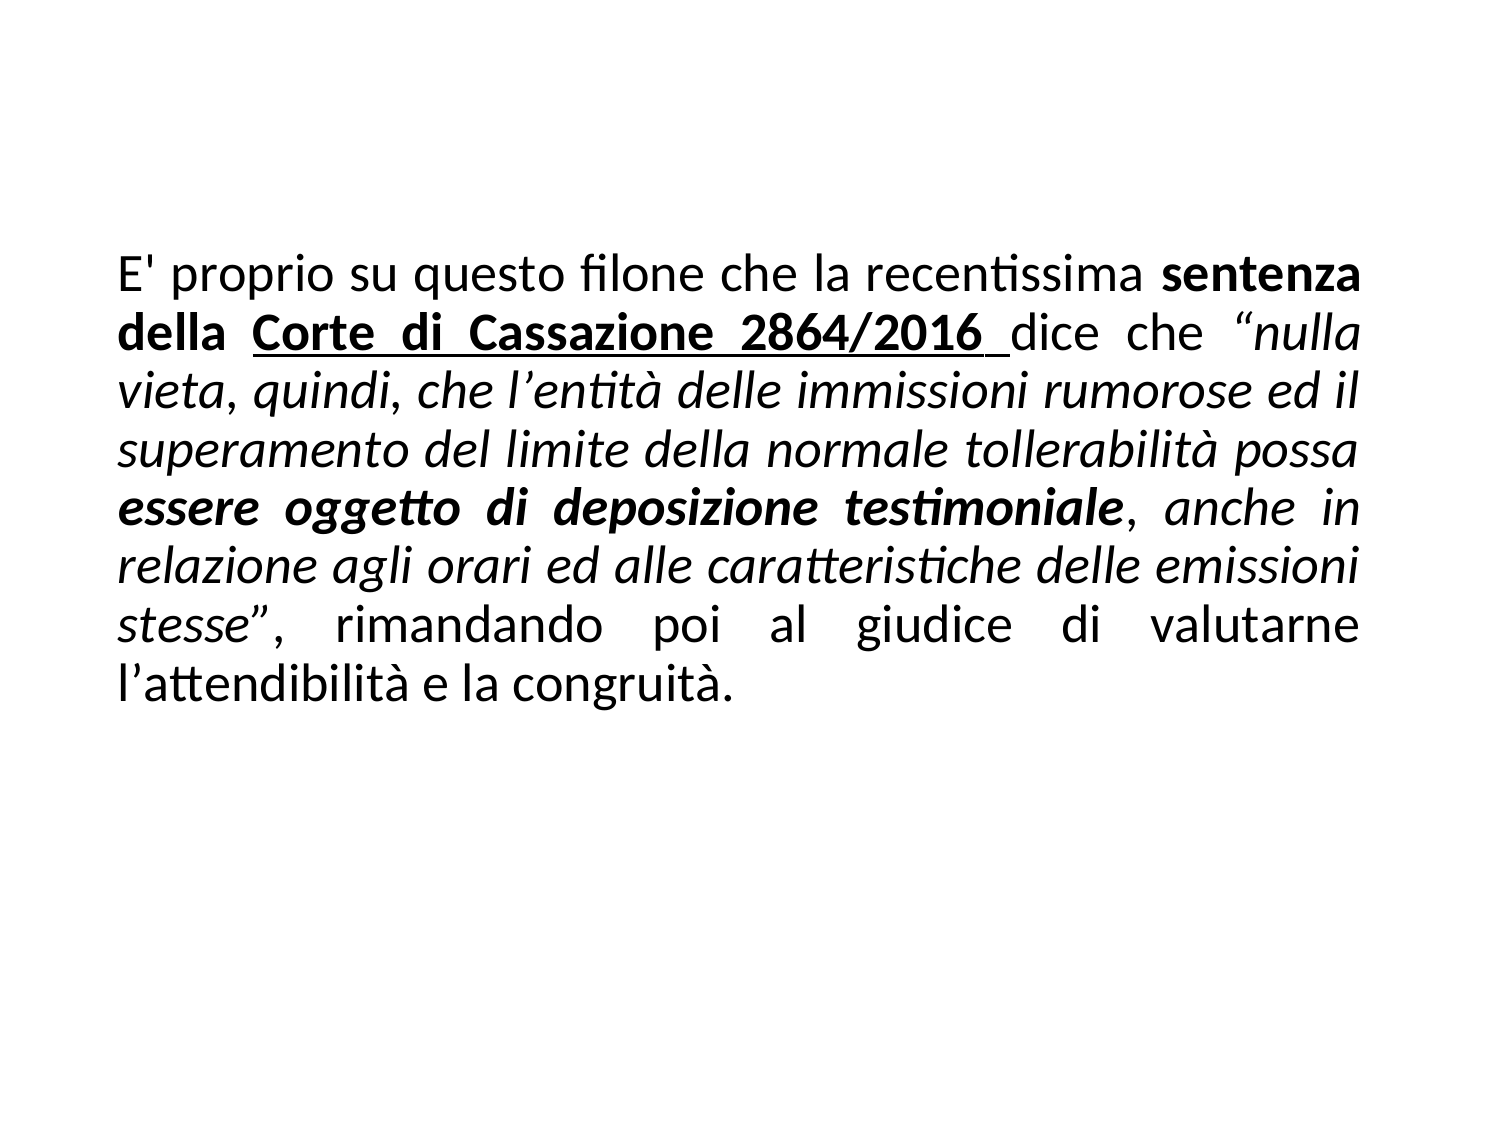

# E' proprio su questo filone che la recentissima sentenza della Corte di Cassazione 2864/2016 dice che “nulla vieta, quindi, che l’entità delle immissioni rumorose ed il superamento del limite della normale tollerabilità possa essere oggetto di deposizione testimoniale, anche in relazione agli orari ed alle caratteristiche delle emissioni stesse”, rimandando poi al giudice di valutarne l’attendibilità e la congruità.